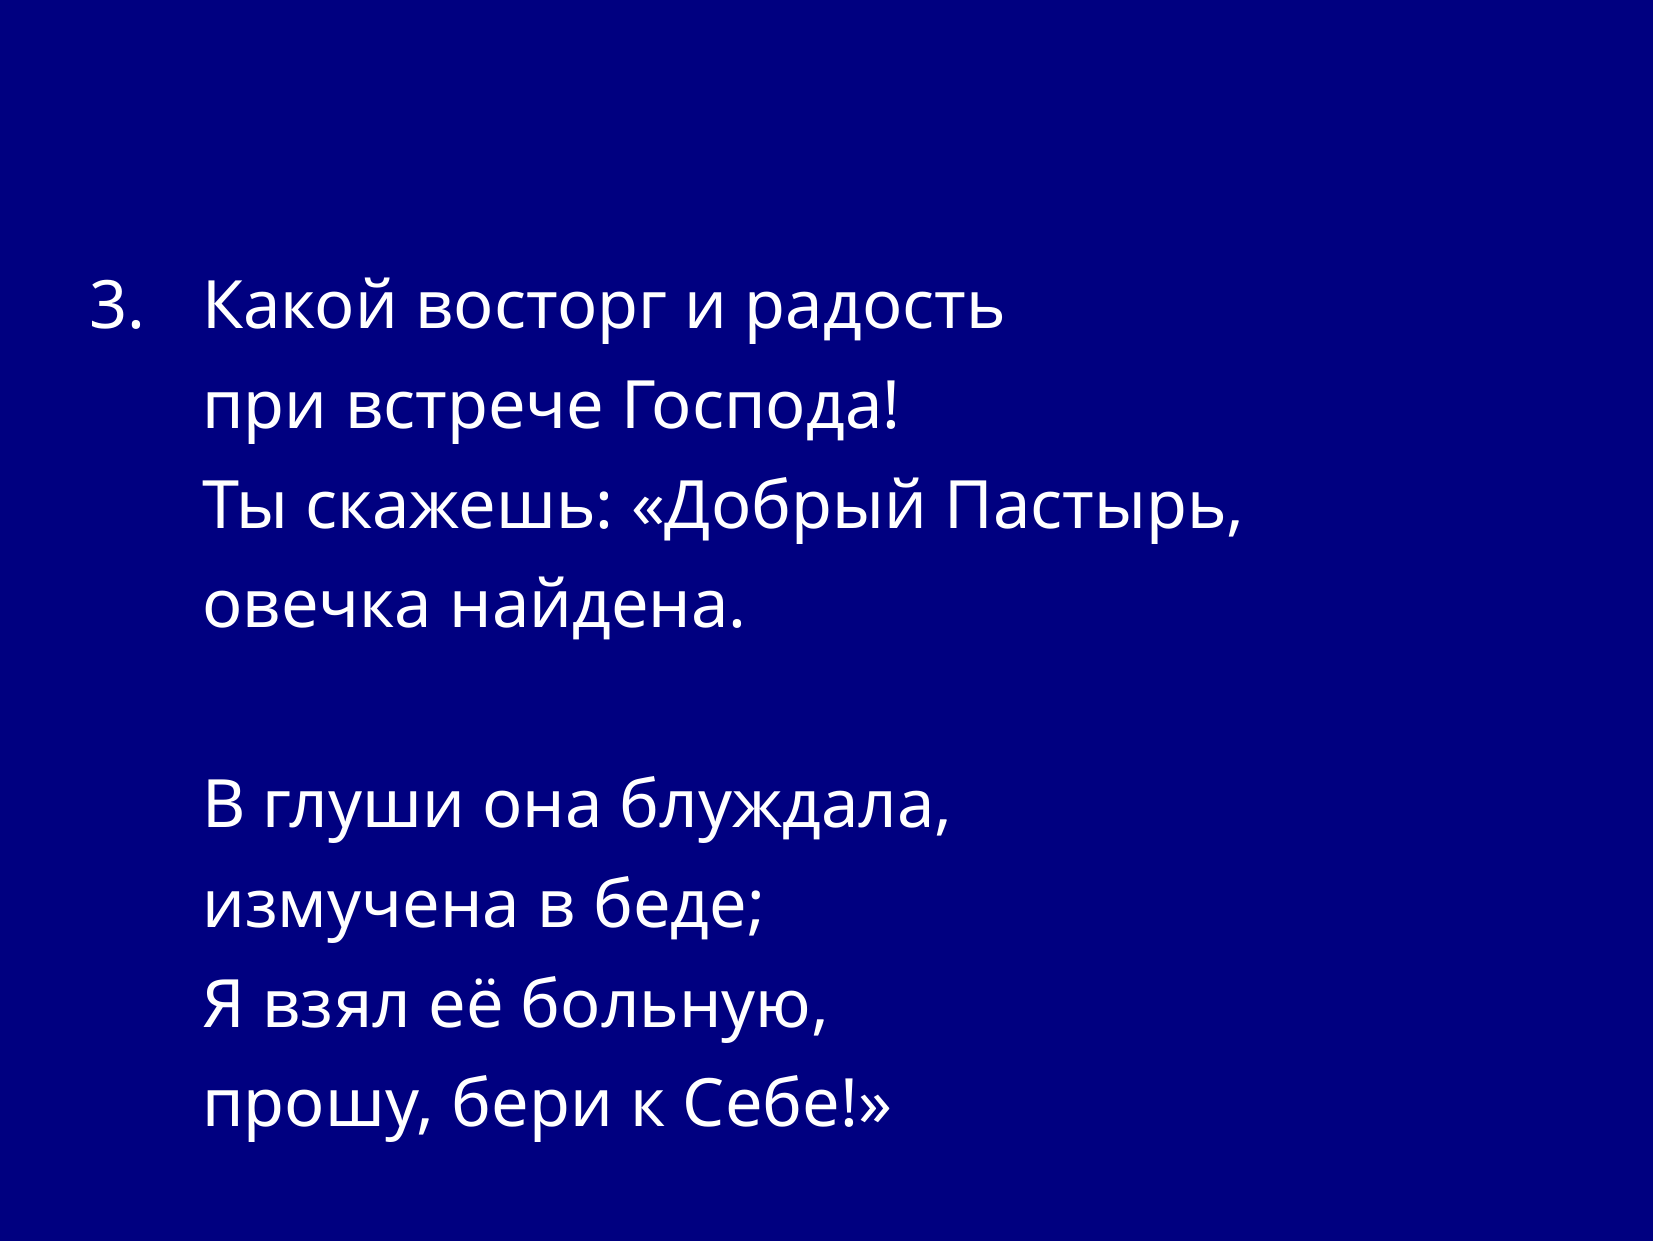

3.	Какой восторг и радость
	при встрече Господа!
	Ты скажешь: «Добрый Пастырь,
	овечка найдена.
	В глуши она блуждала,
	измучена в беде;
	Я взял её больную,
	прошу, бери к Себе!»